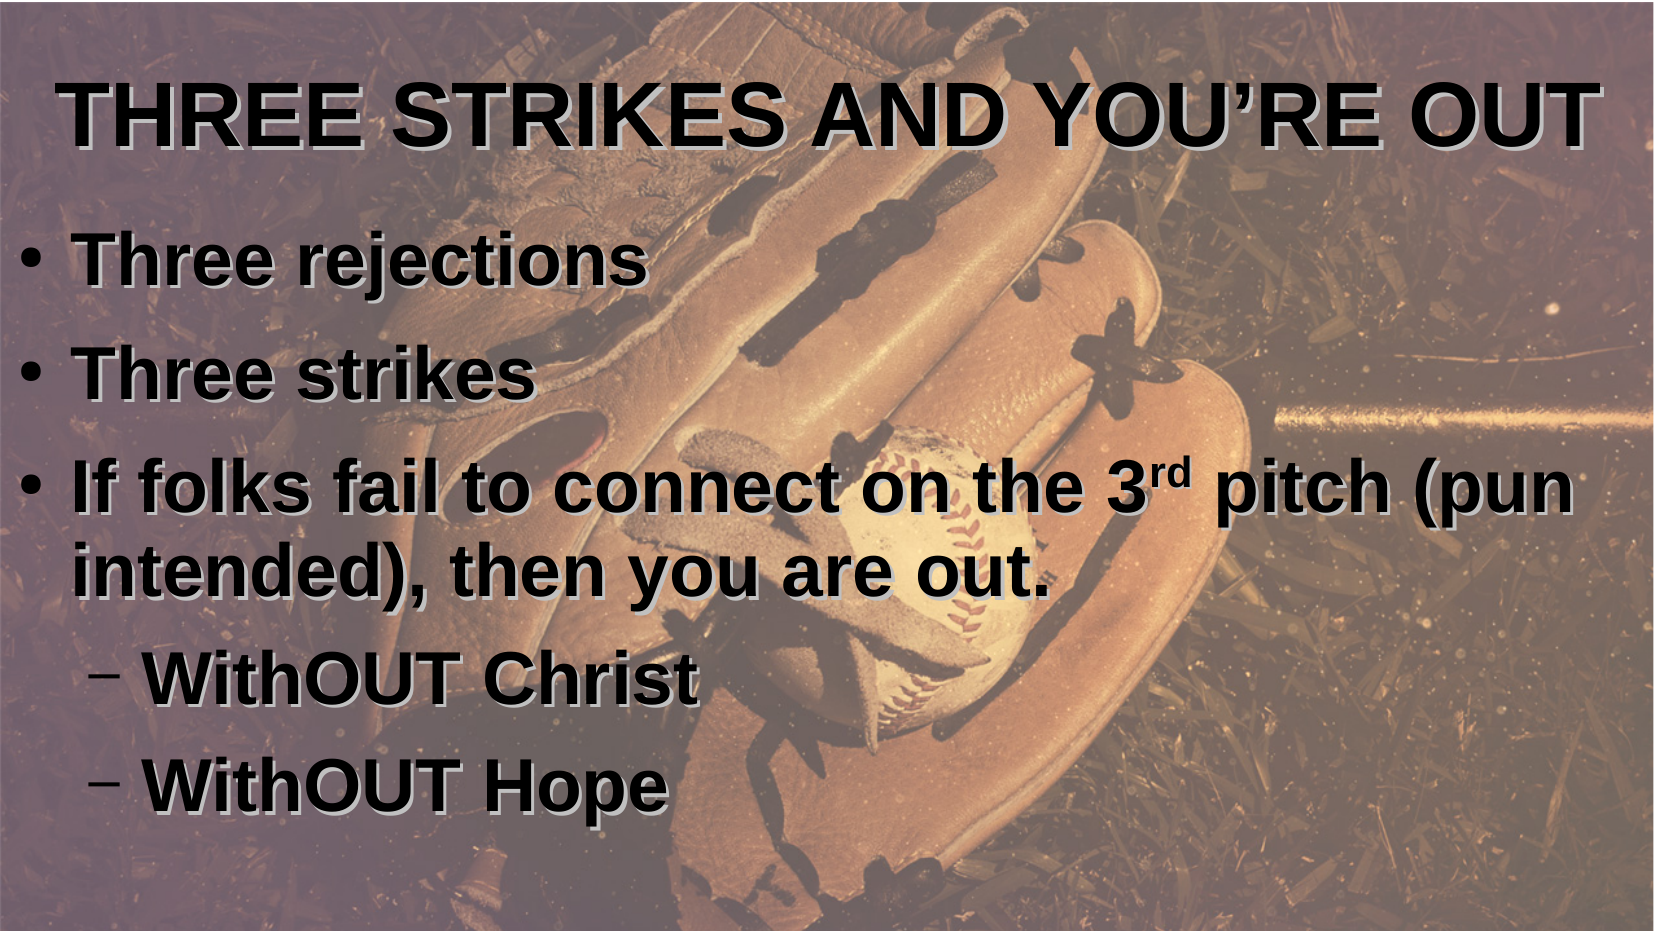

# THREE STRIKES AND YOU’RE OUT
Three rejections
Three strikes
If folks fail to connect on the 3rd pitch (pun intended), then you are out.
WithOUT Christ
WithOUT Hope